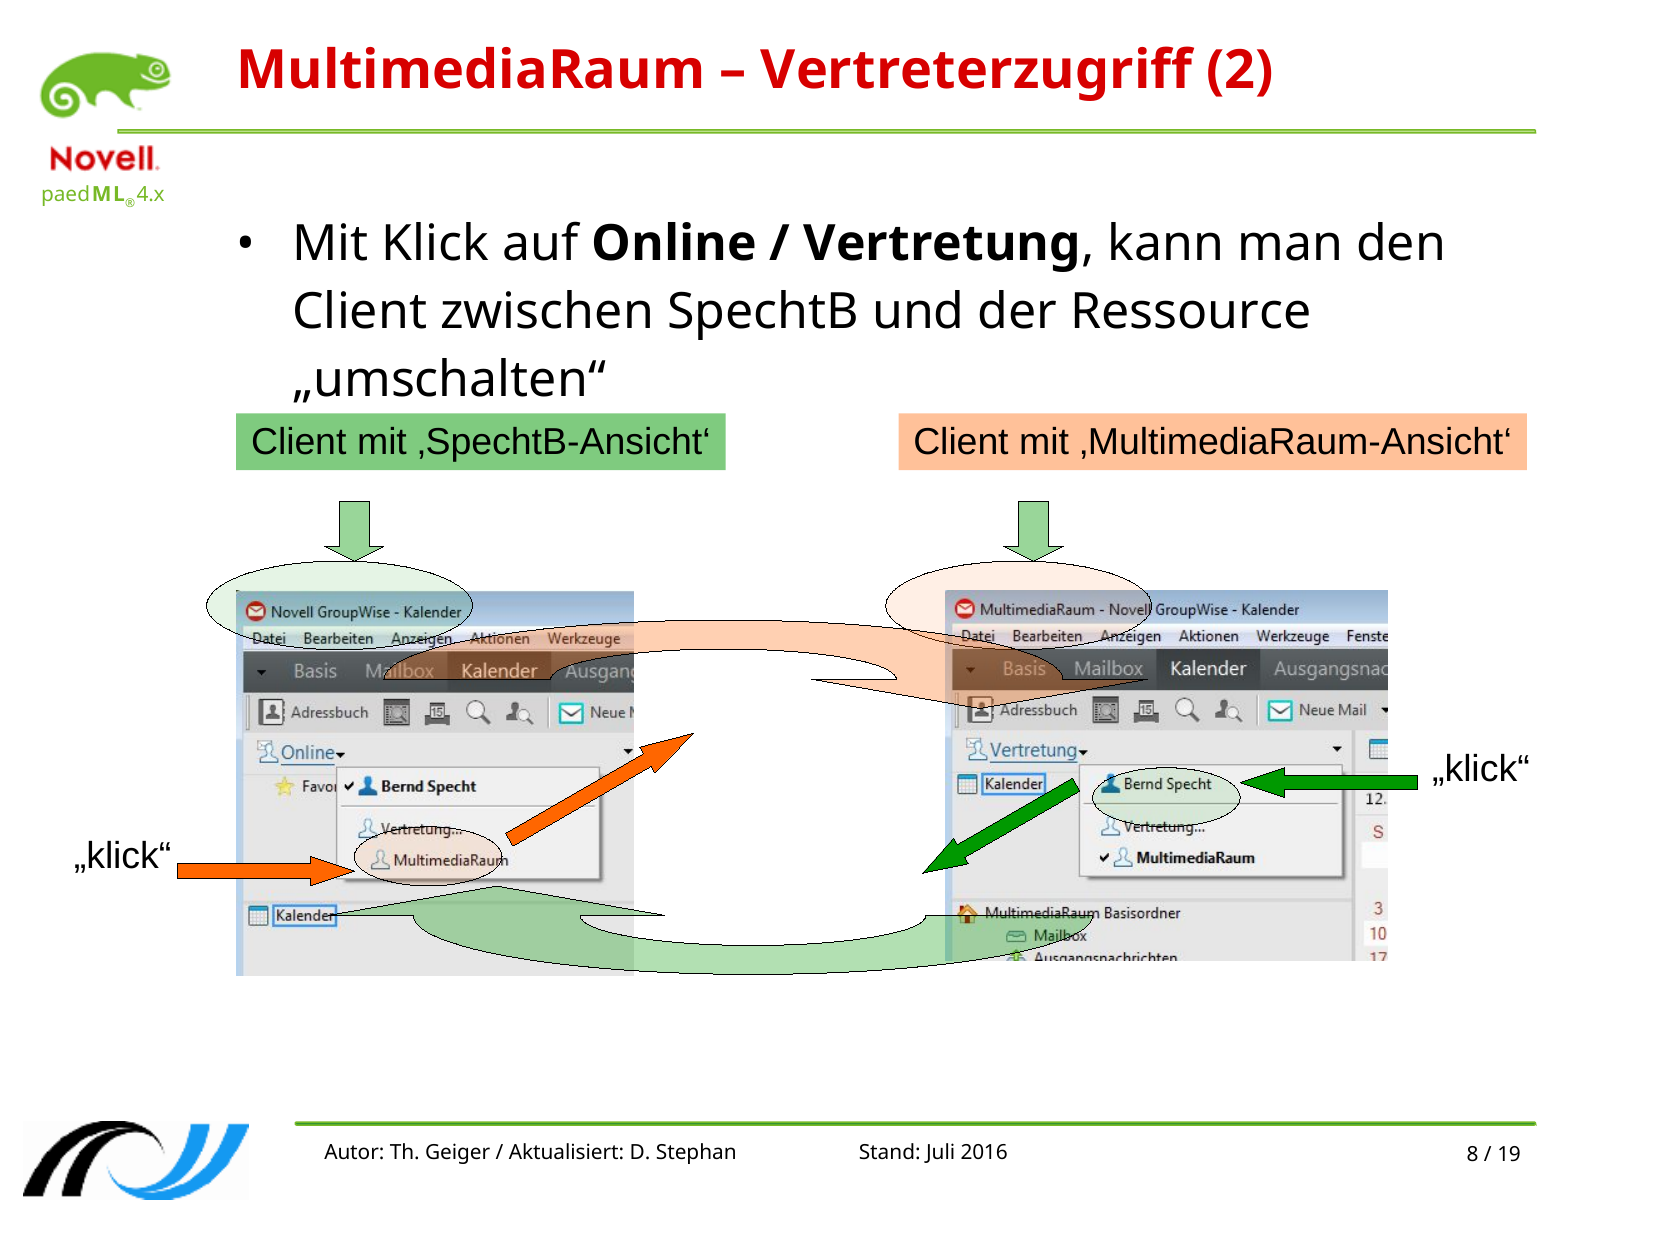

# MultimediaRaum – Vertreterzugriff (2)
Mit Klick auf Online / Vertretung, kann man den Client zwischen SpechtB und der Ressource „umschalten“
Client mit ‚SpechtB-Ansicht‘
Client mit ‚MultimediaRaum-Ansicht‘
„klick“
„klick“
Autor: Th. Geiger / Aktualisiert: D. Stephan
Juli 2016
8